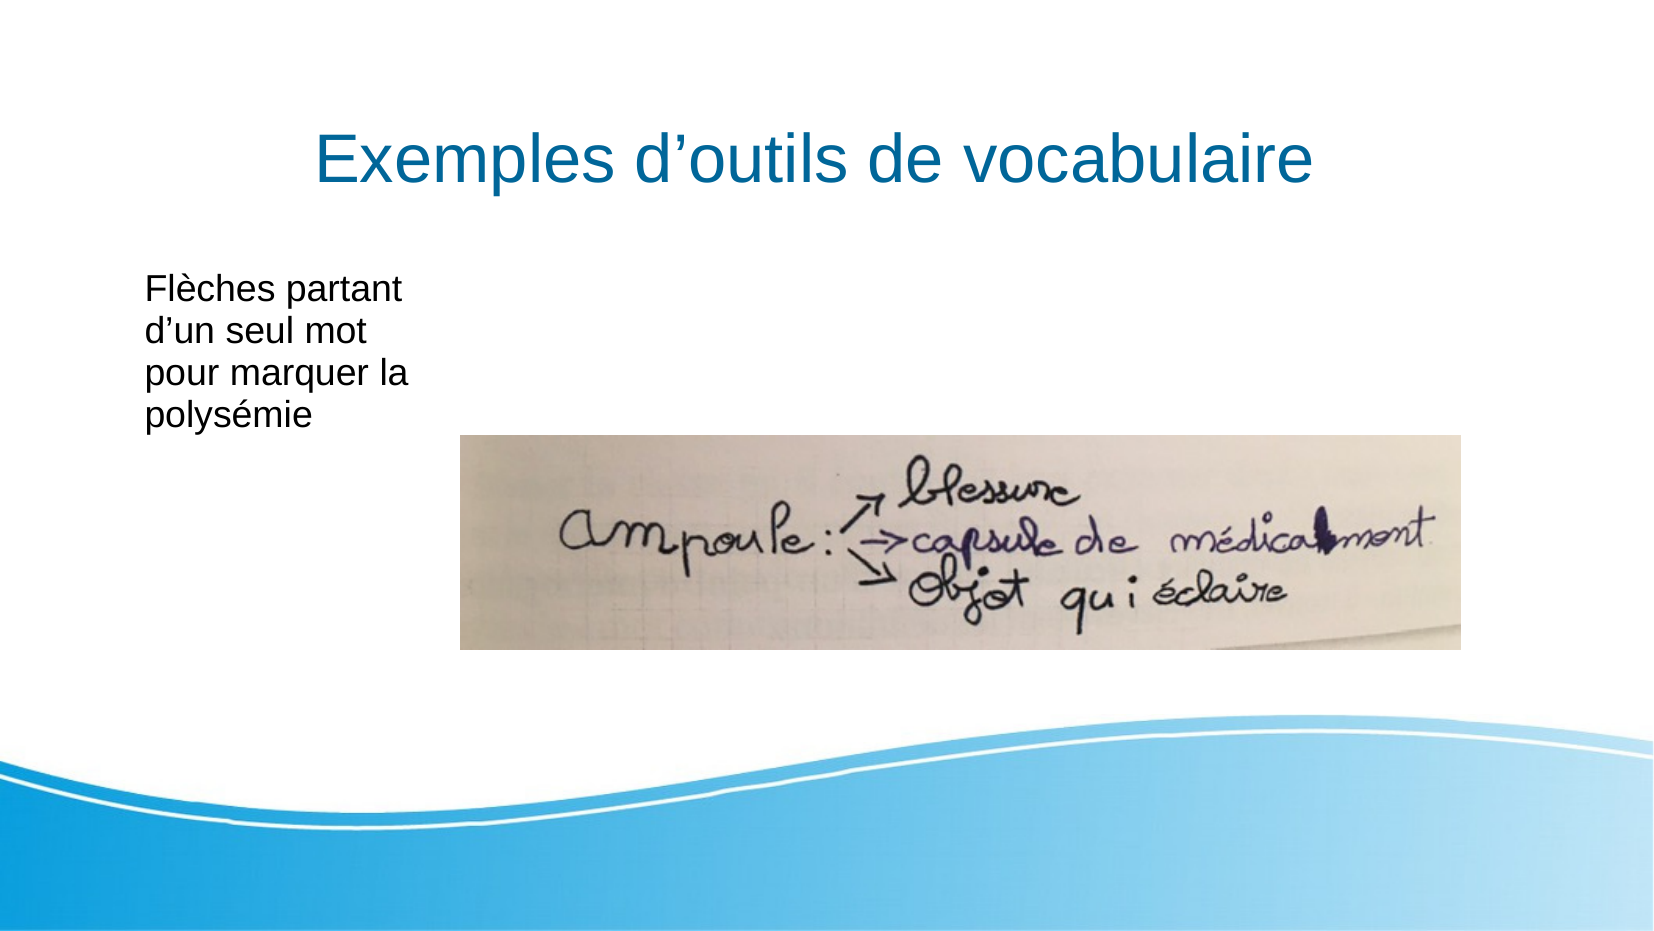

# Exemples d’outils de vocabulaire
Flèches partant d’un seul mot pour marquer la polysémie